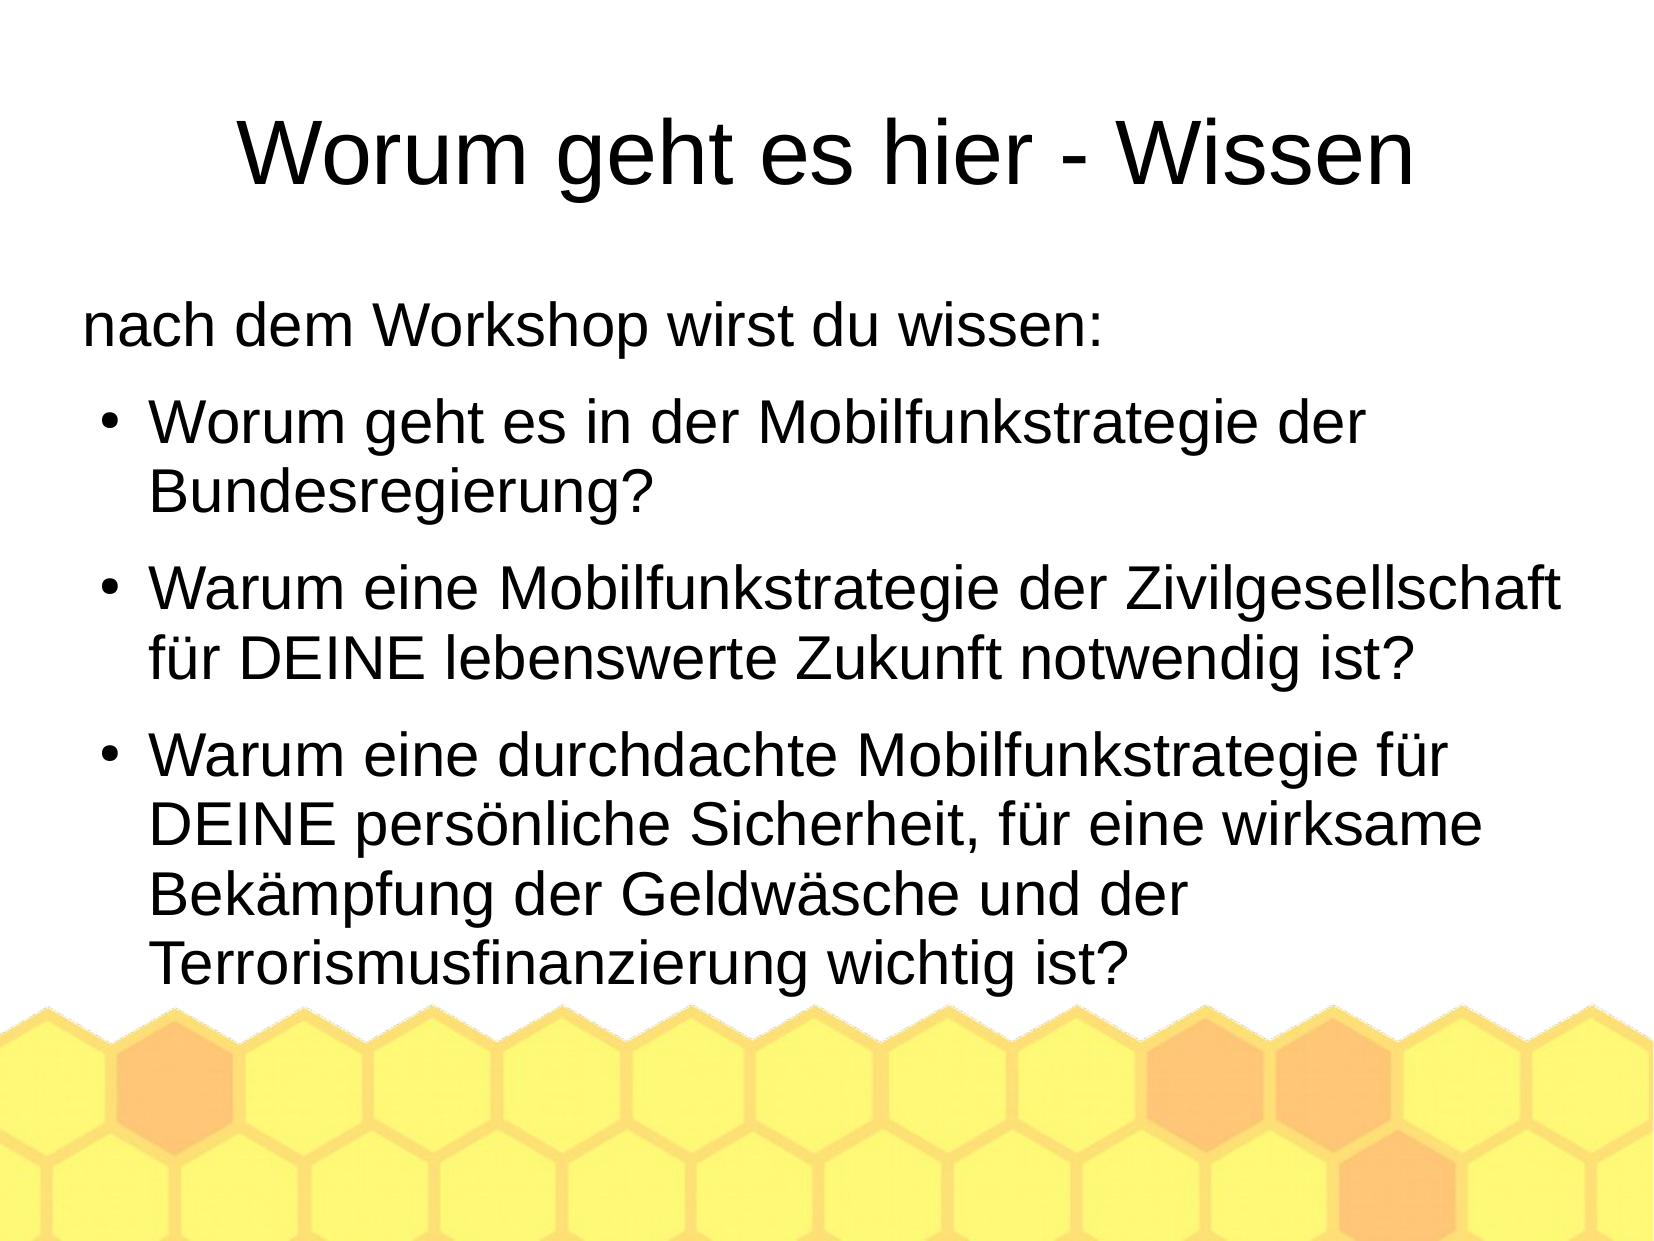

# Worum geht es hier - Wissen
nach dem Workshop wirst du wissen:
Worum geht es in der Mobilfunkstrategie der Bundesregierung?
Warum eine Mobilfunkstrategie der Zivilgesellschaft für DEINE lebenswerte Zukunft notwendig ist?
Warum eine durchdachte Mobilfunkstrategie für DEINE persönliche Sicherheit, für eine wirksame Bekämpfung der Geldwäsche und der Terrorismusfinanzierung wichtig ist?